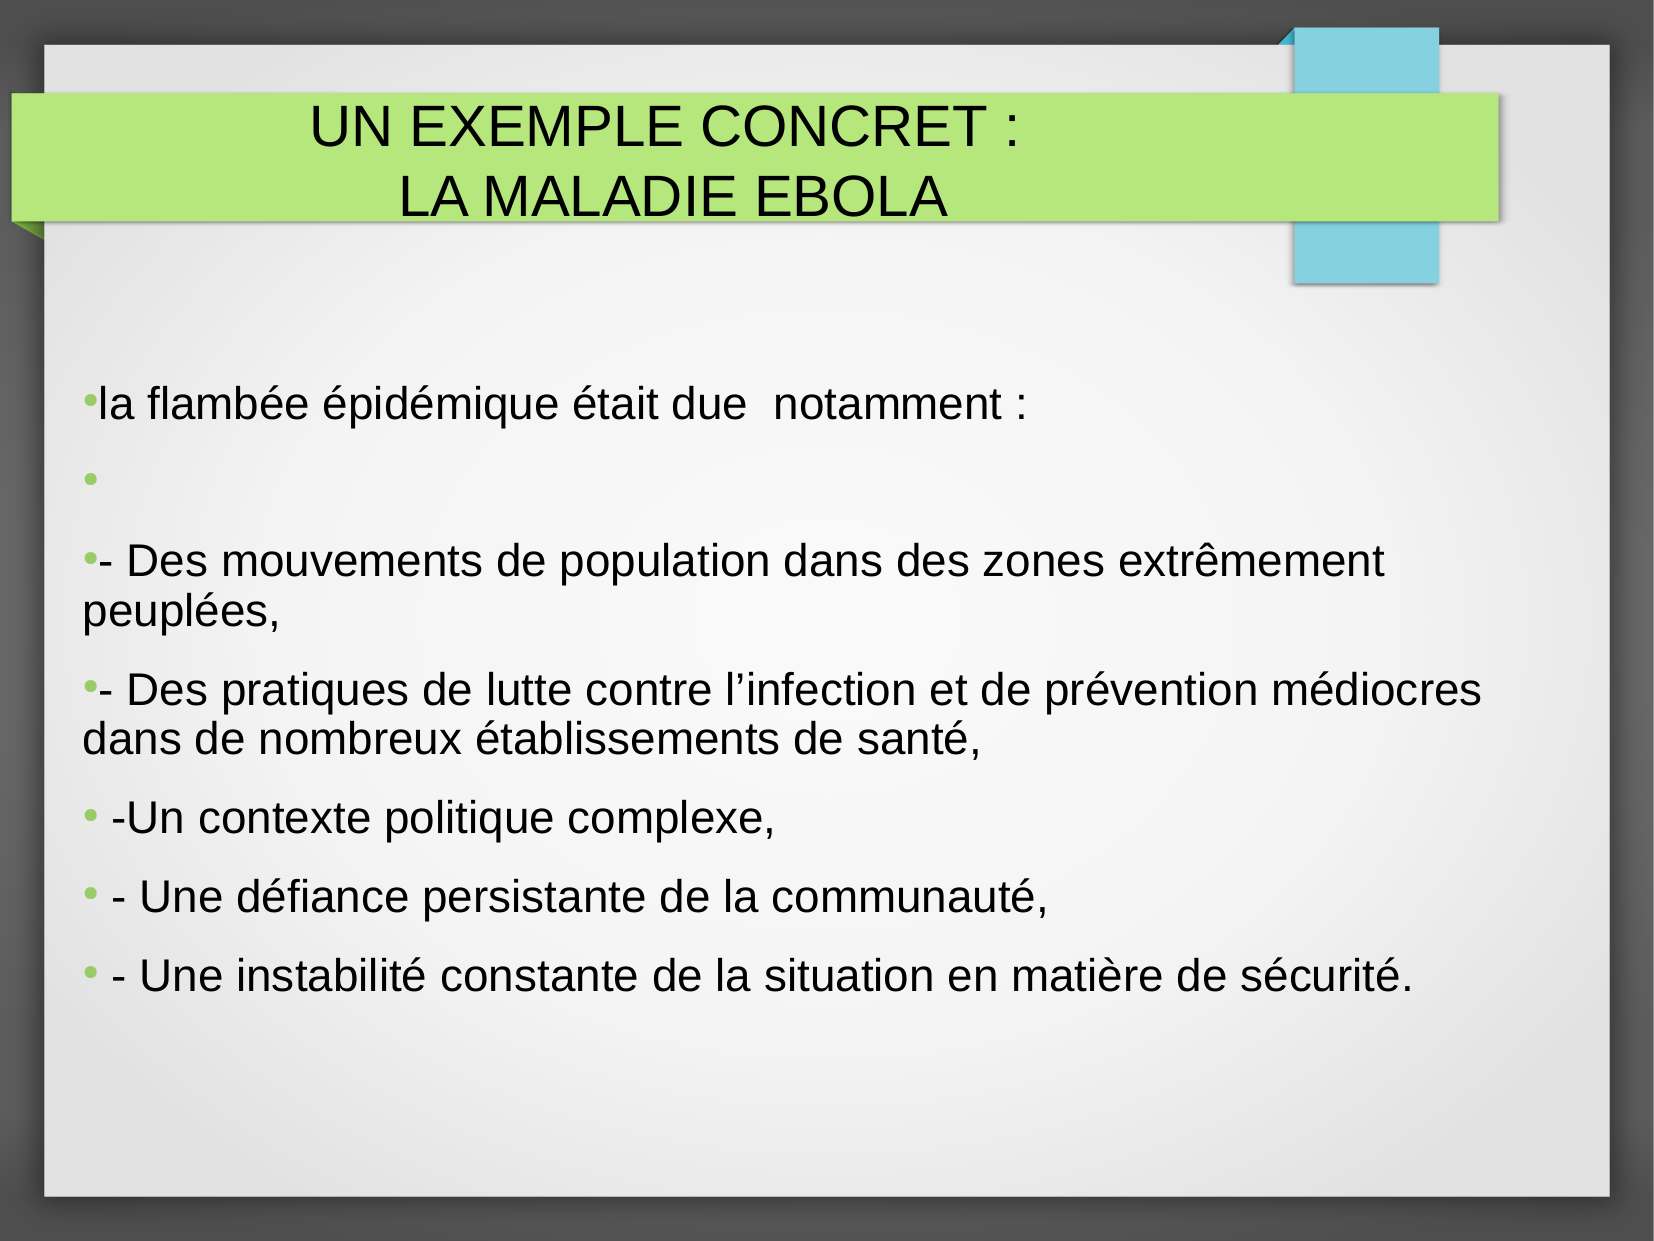

# UN EXEMPLE CONCRET : LA MALADIE EBOLA
la flambée épidémique était due notamment :
- Des mouvements de population dans des zones extrêmement peuplées,
- Des pratiques de lutte contre l’infection et de prévention médiocres dans de nombreux établissements de santé,
 -Un contexte politique complexe,
 - Une défiance persistante de la communauté,
 - Une instabilité constante de la situation en matière de sécurité.